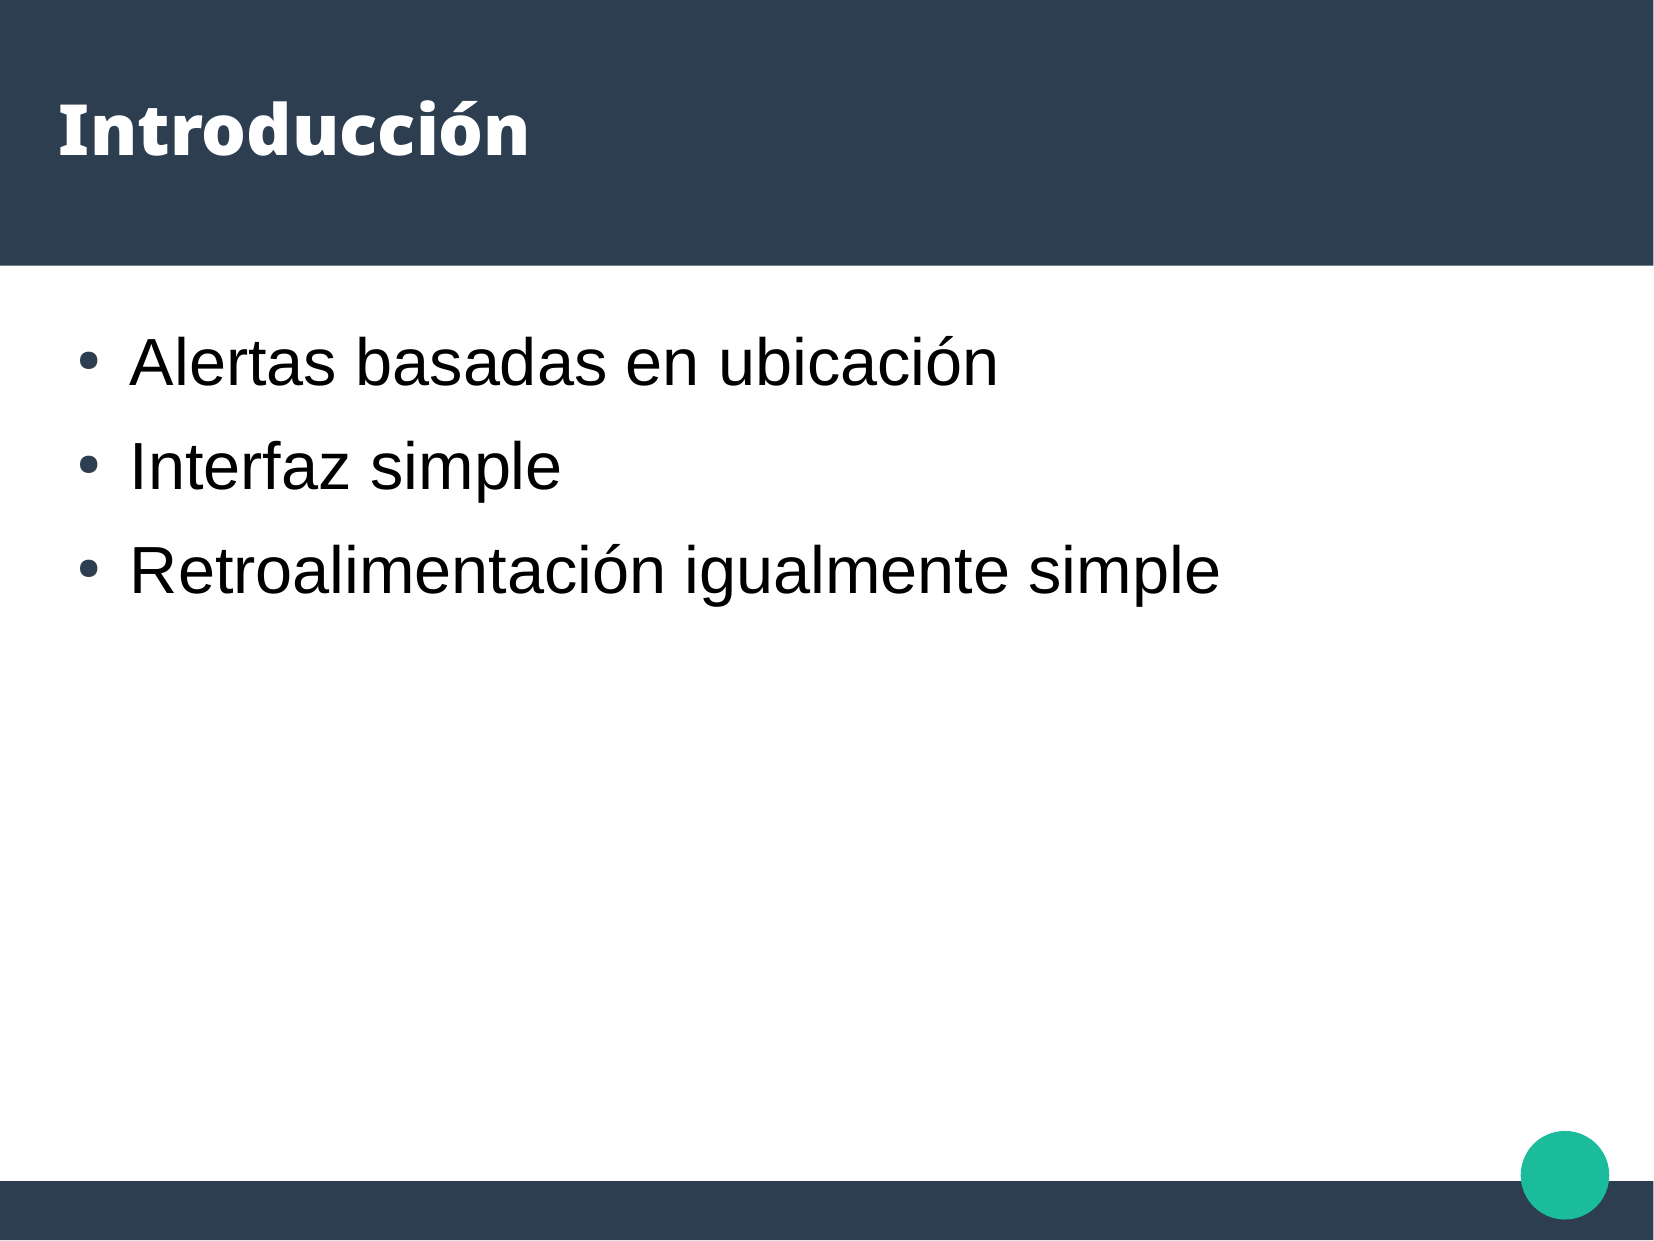

# Introducción
Alertas basadas en ubicación
Interfaz simple
Retroalimentación igualmente simple